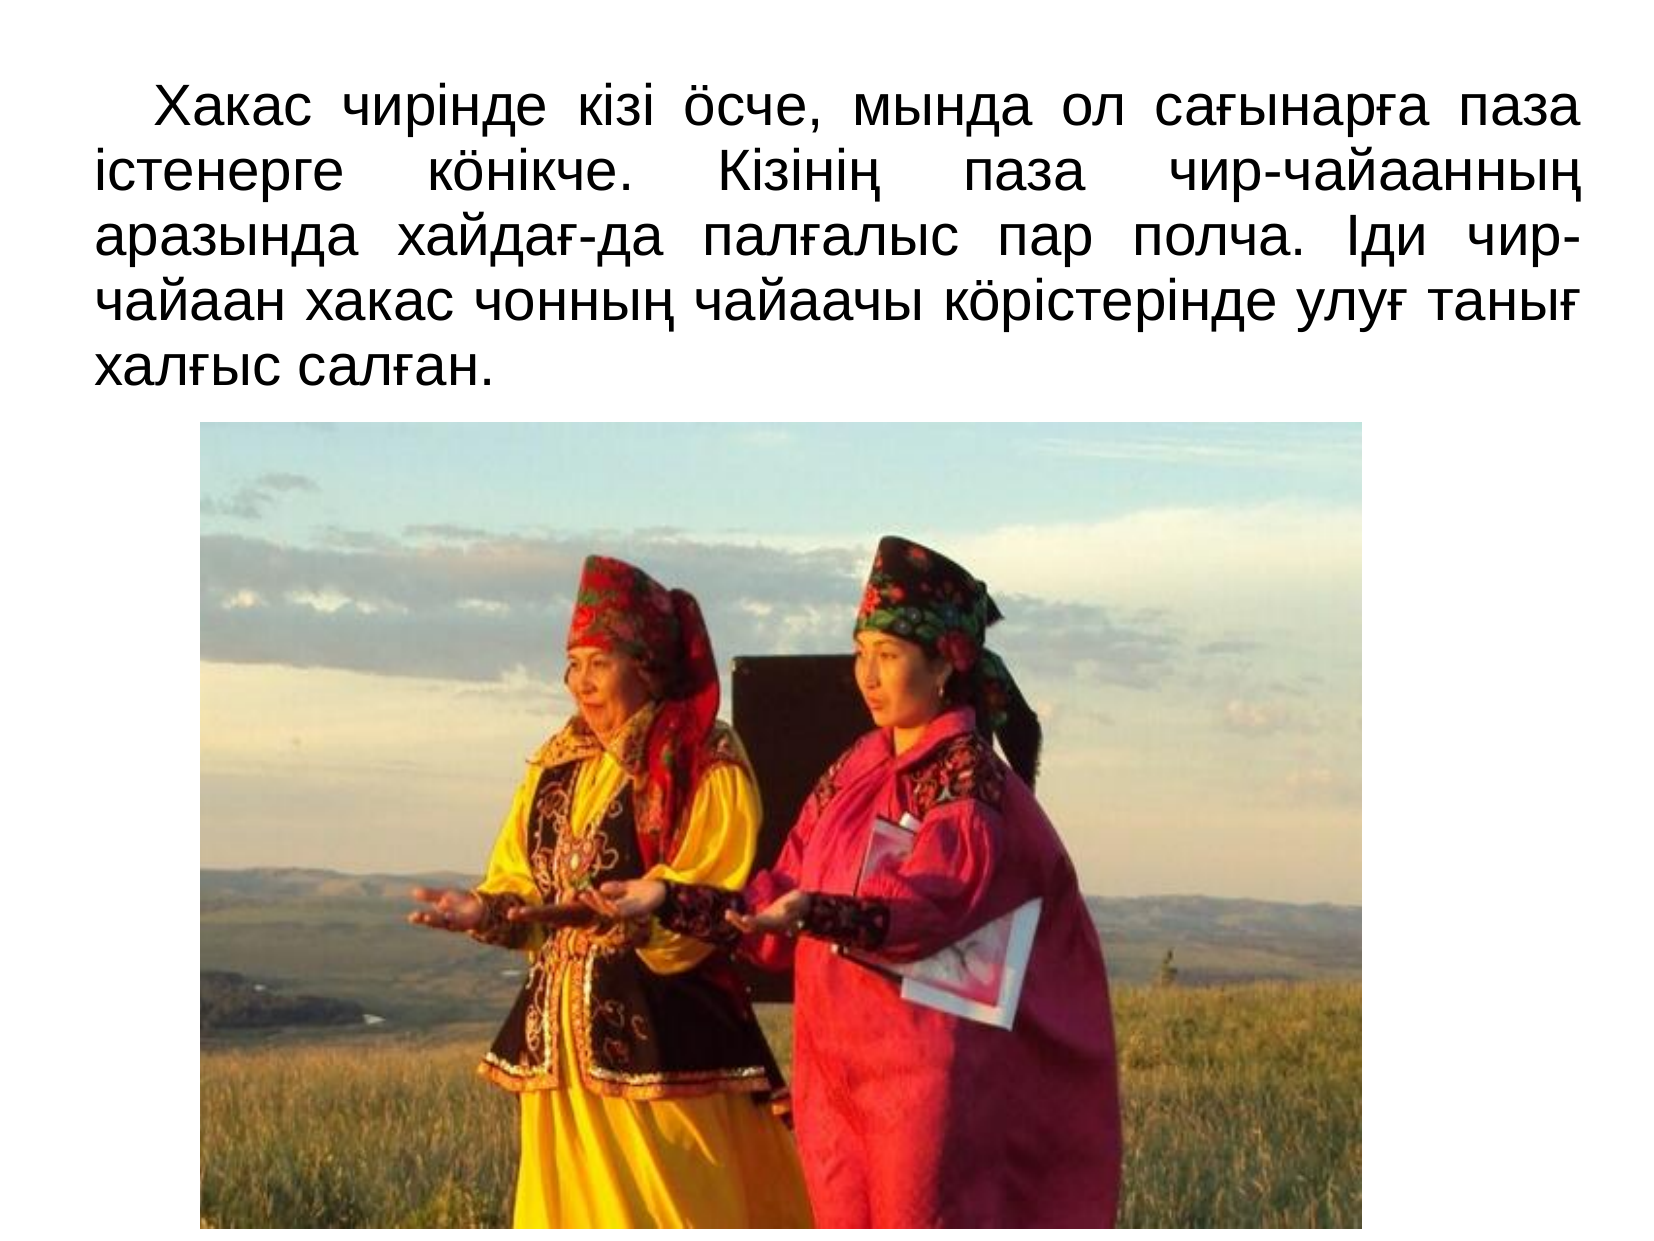

# Хакас чирінде кізі ӧсче, мында ол сағынарға паза істенерге кӧнікче. Кізінің паза чир-чайаанның аразында хайдағ-да палғалыс пар полча. Іди чир-чайаан хакас чонның чайаачы кӧрістерінде улуғ танығ халғыс салған.